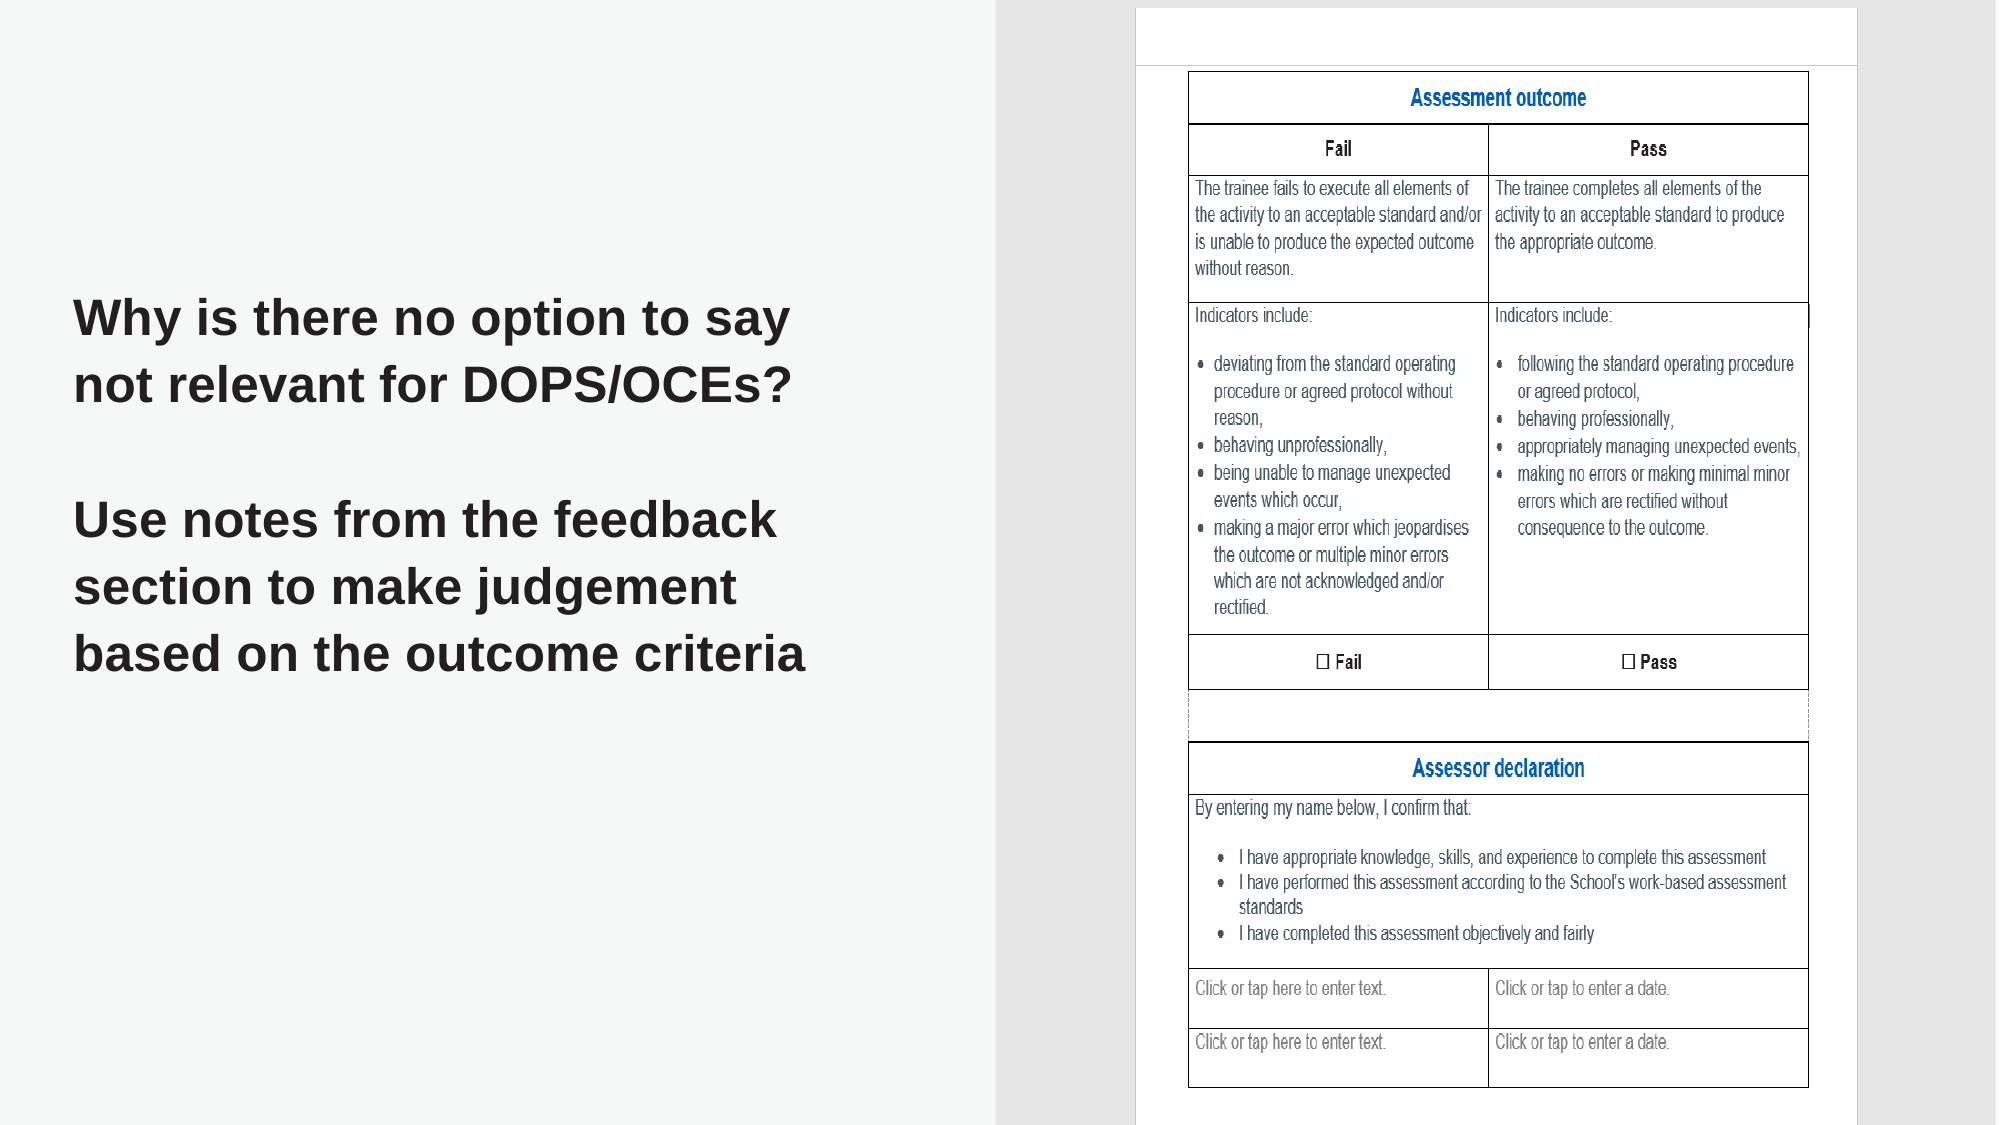

# Why is there no option to say not relevant for DOPS/OCEs? Use notes from the feedback section to make judgement based on the outcome criteria